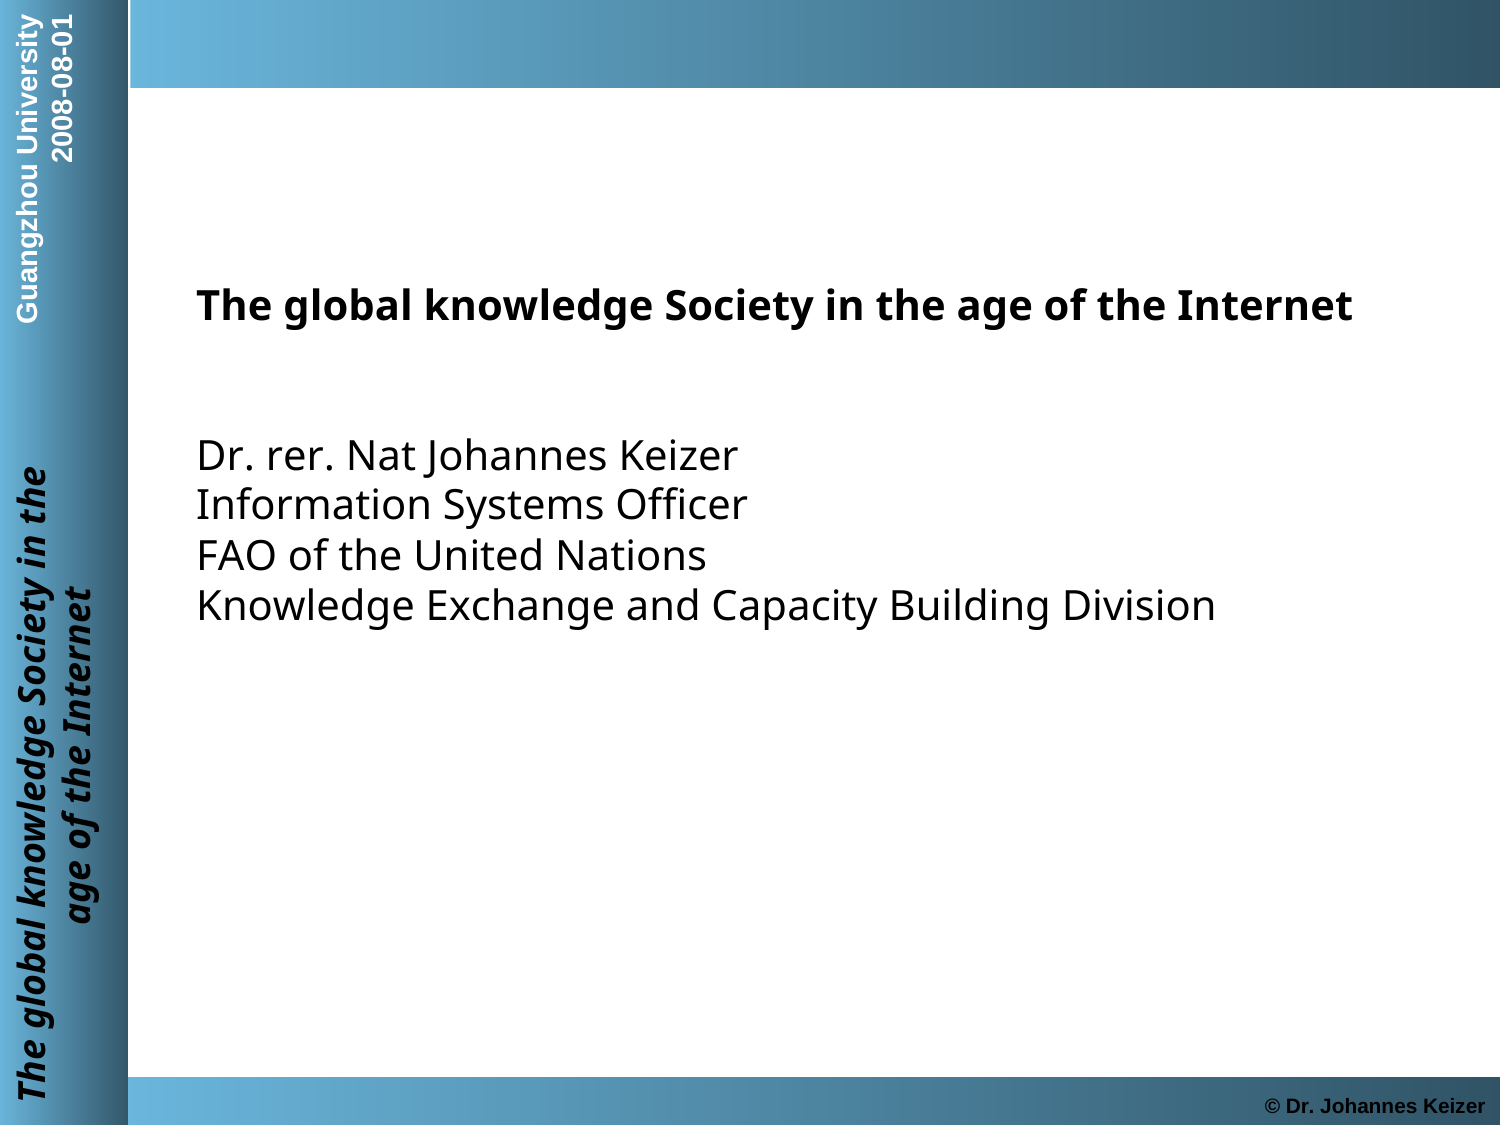

The global knowledge Society in the age of the Internet
Dr. rer. Nat Johannes Keizer
Information Systems Officer
FAO of the United Nations
Knowledge Exchange and Capacity Building Division